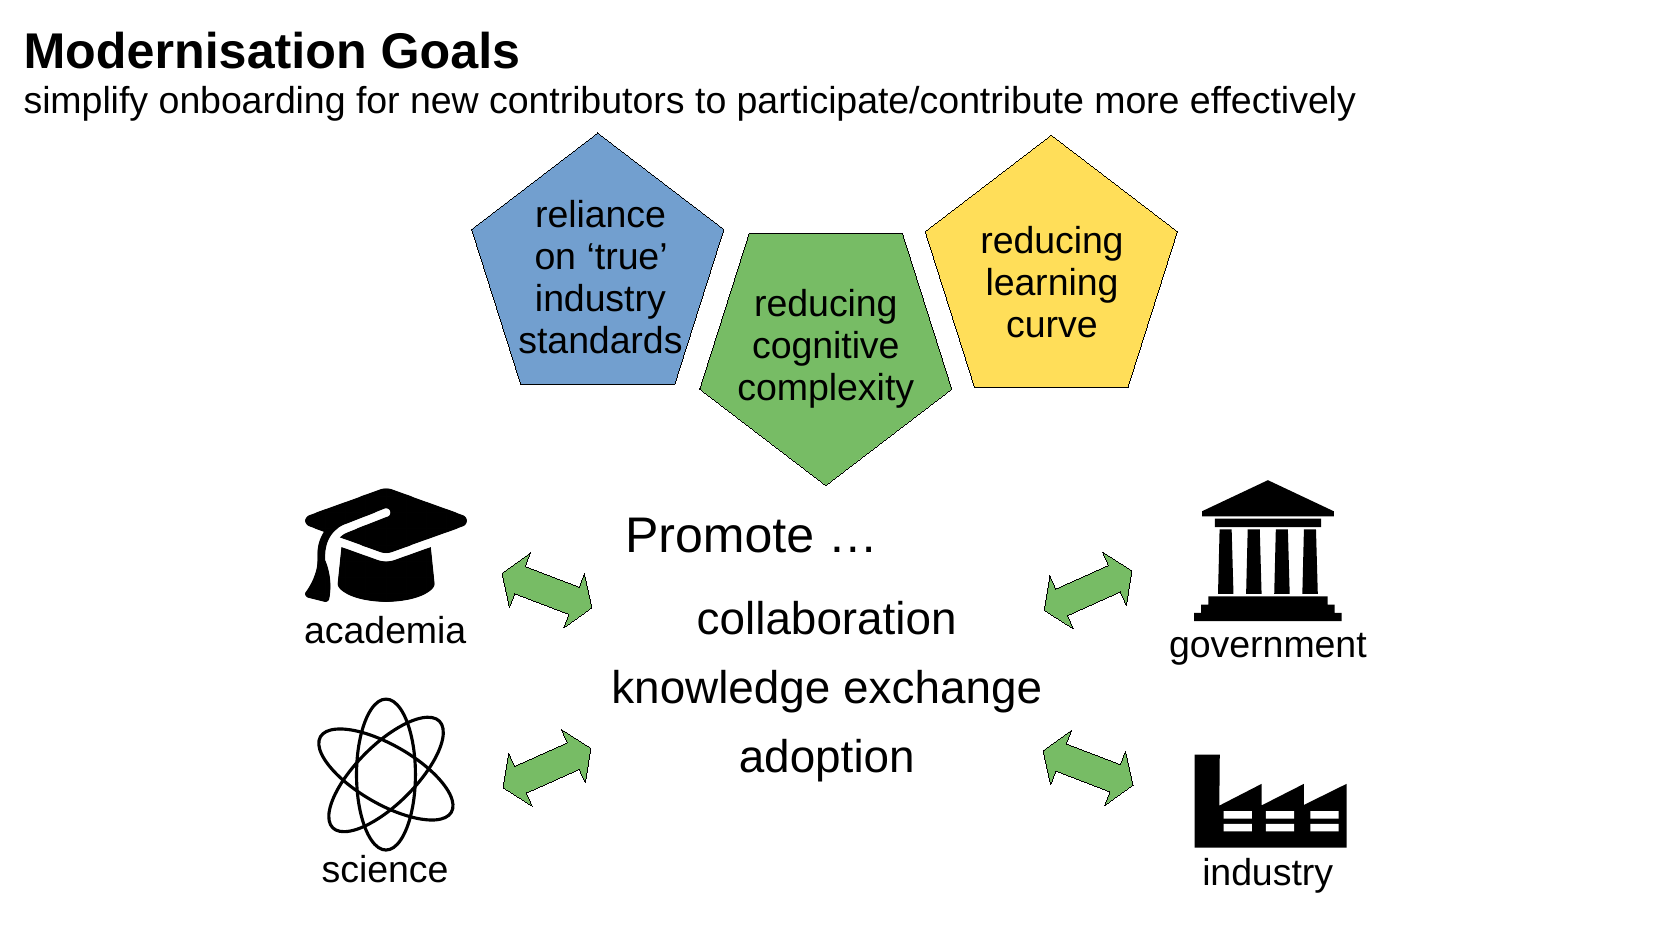

# Modernisation Goals simplify onboarding for new contributors to participate/contribute more effectively
reliance on ‘true’ industry standards
reducing learning curve
reducing cognitive complexity
academia
government
 Promote …
collaboration
knowledge exchange
adoption
science
industry